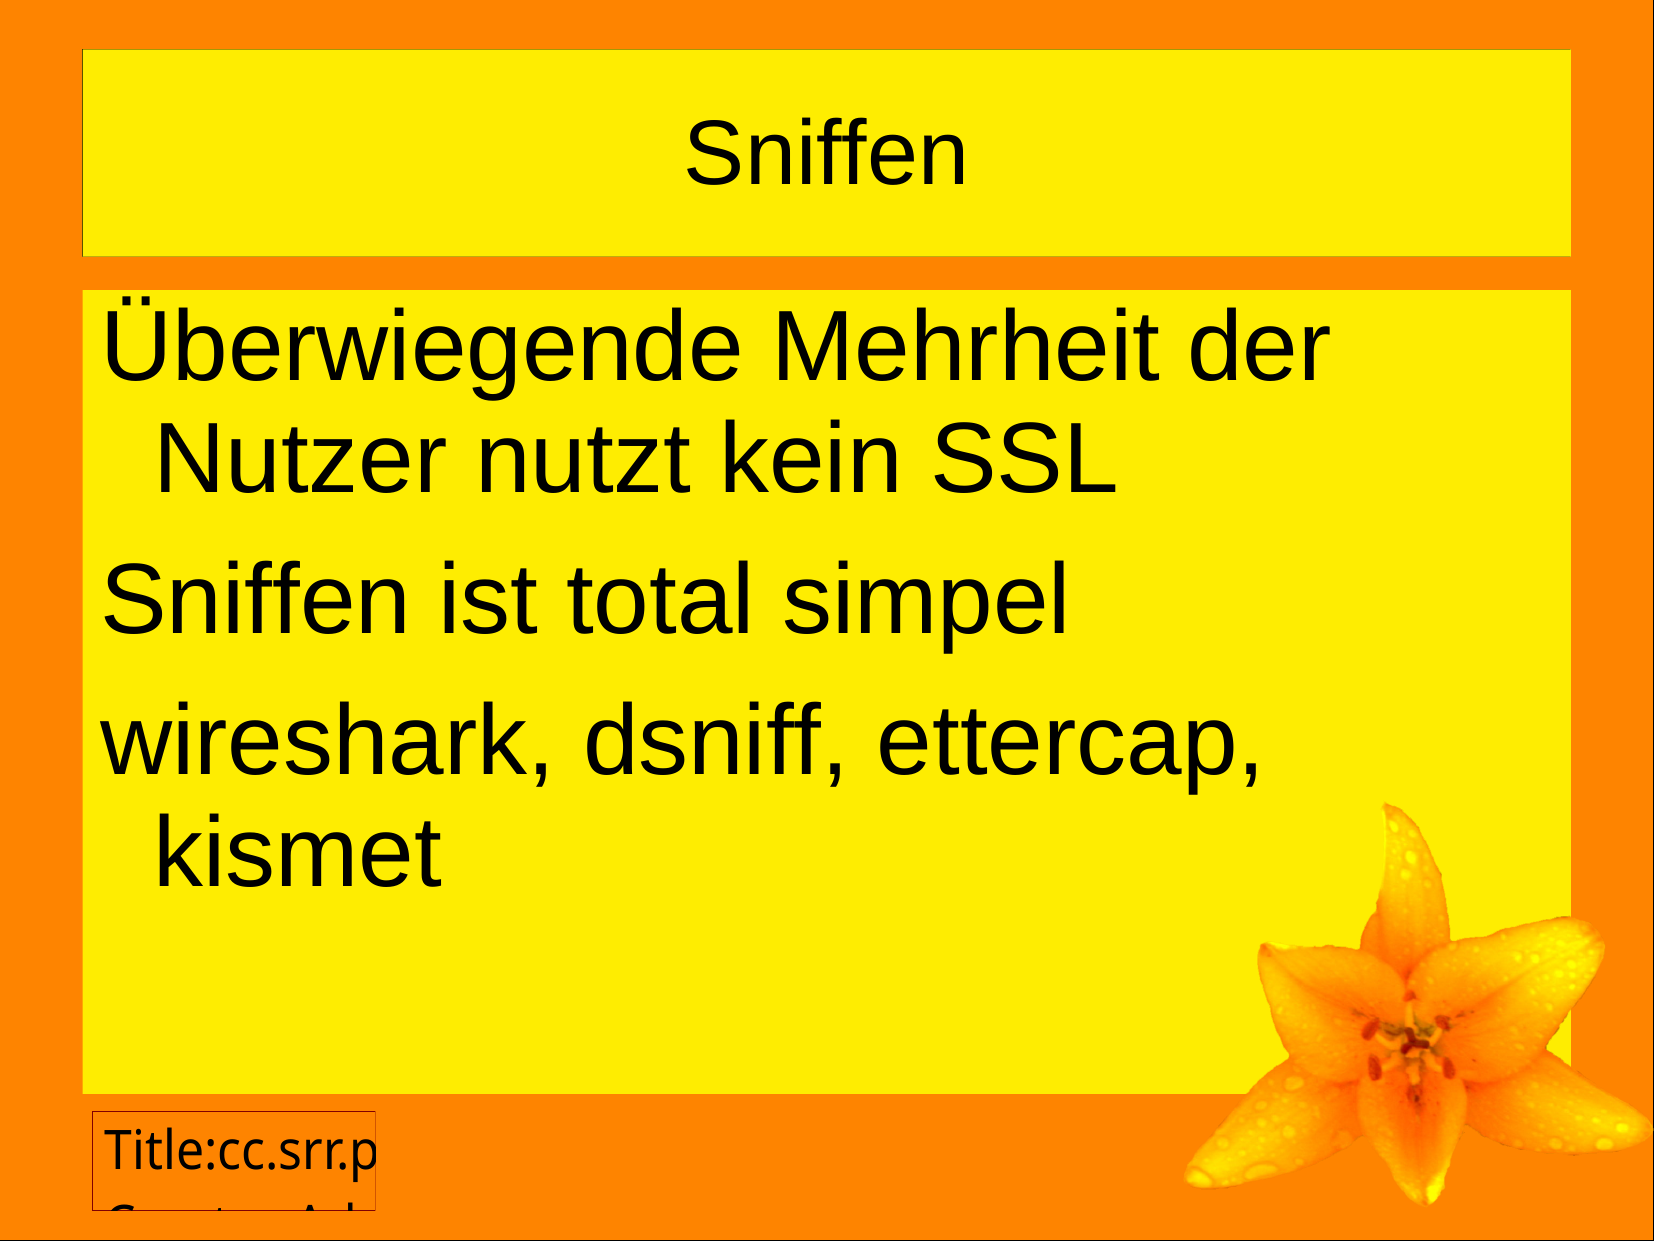

# Sniffen
Überwiegende Mehrheit der Nutzer nutzt kein SSL
Sniffen ist total simpel
wireshark, dsniff, ettercap, kismet